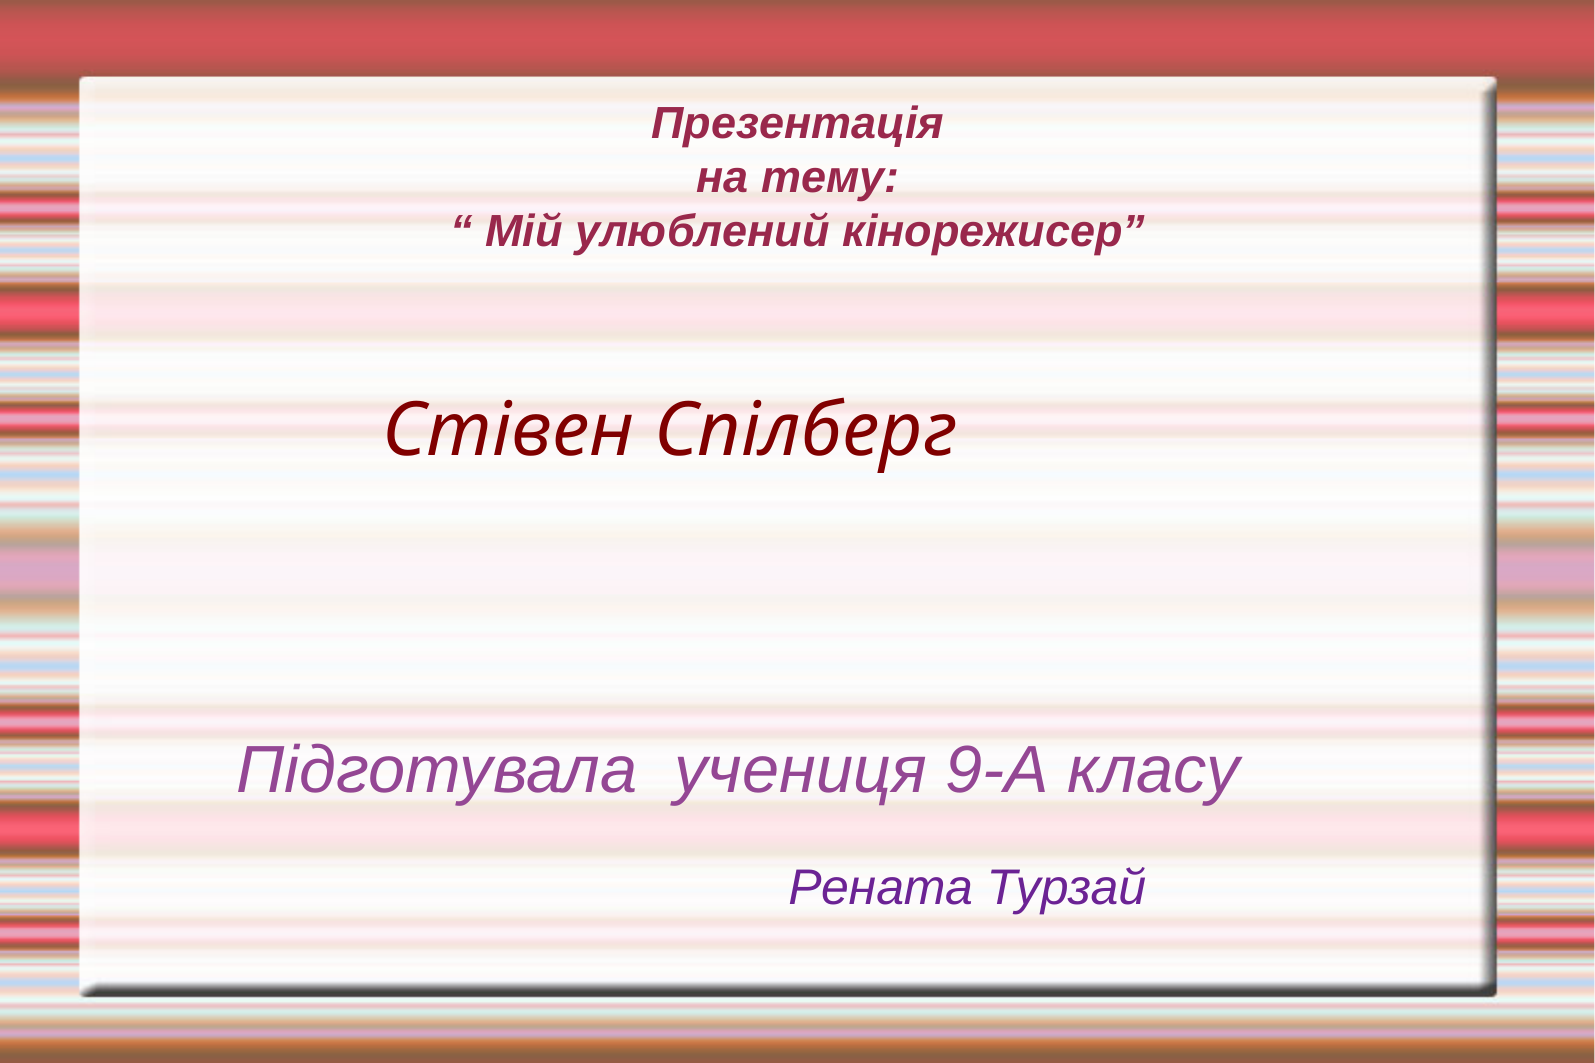

# Презентація на тему: “ Мій улюблений кінорежисер”
 Стівен Спілберг
Підготувала учениця 9-А класу
Рената Турзай